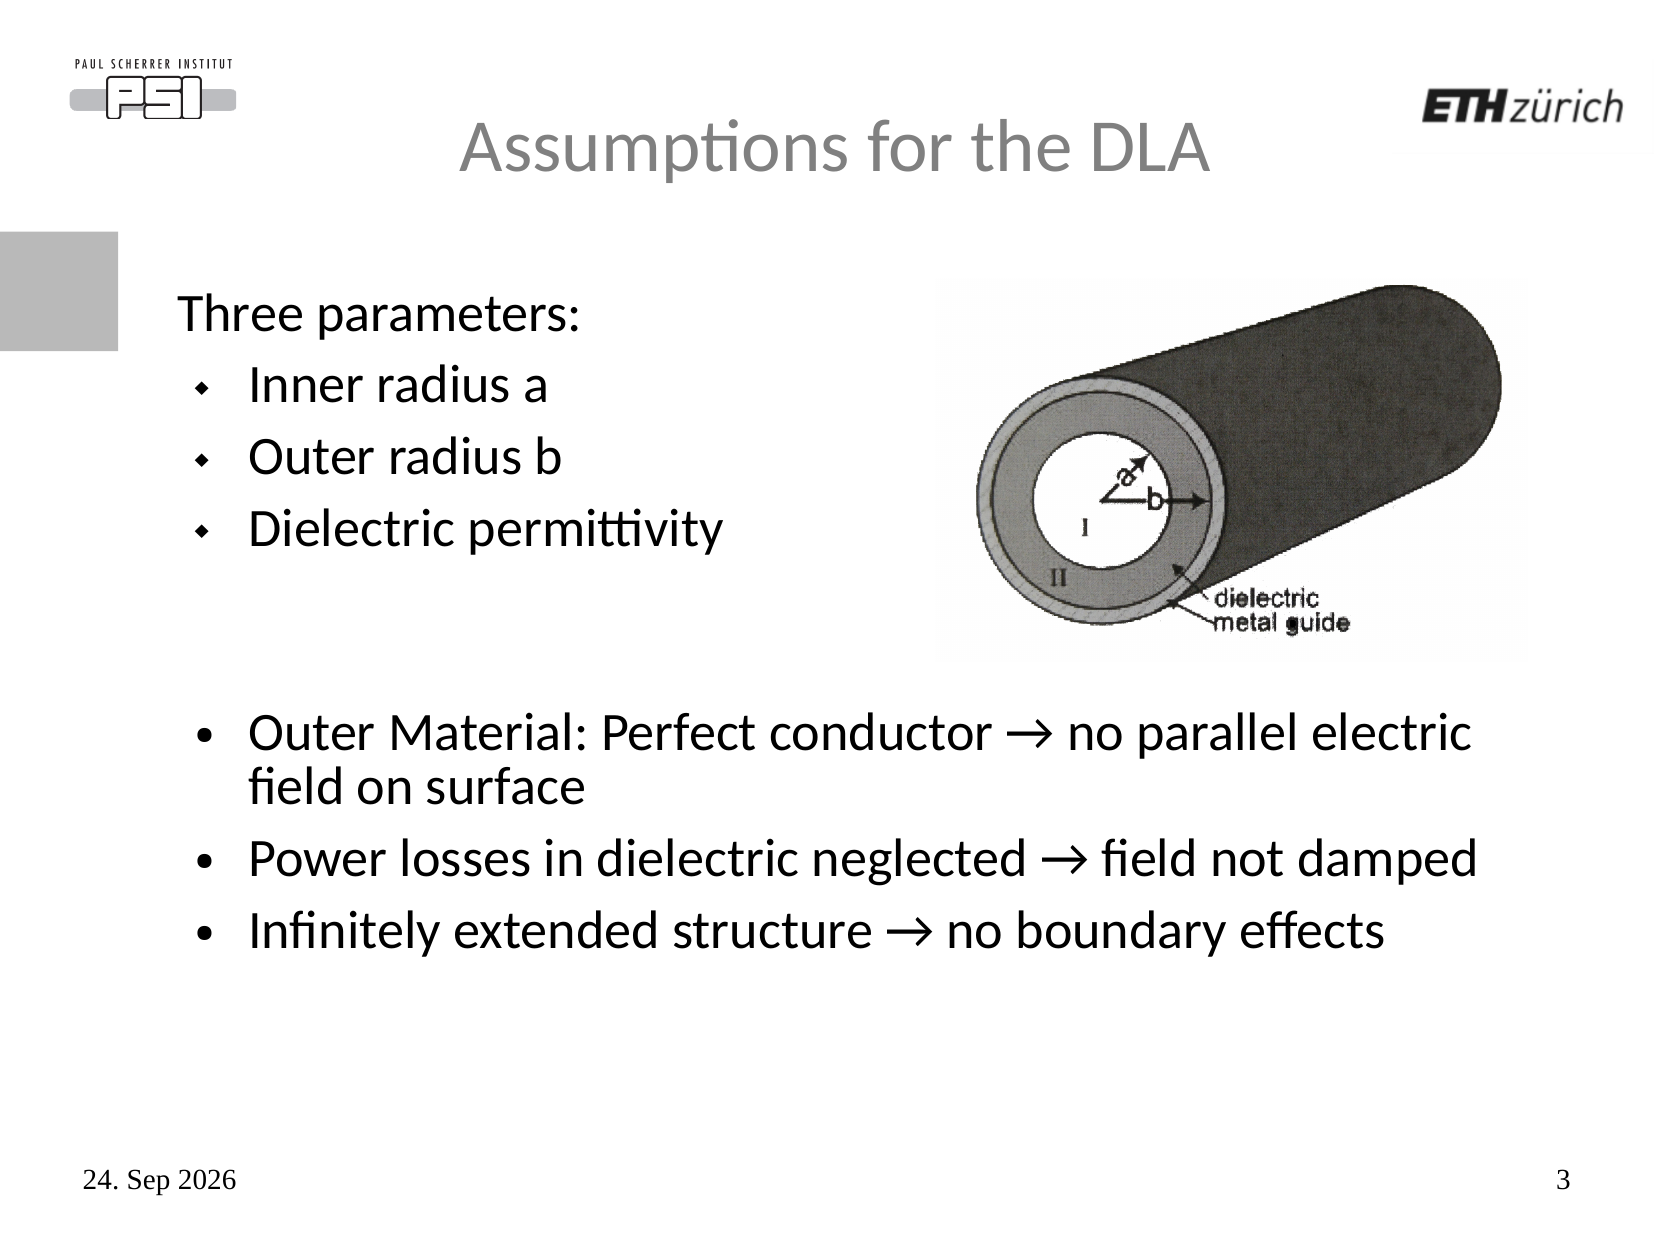

# Assumptions for the DLA
Three parameters:
Inner radius a
Outer radius b
Dielectric permittivity
Outer Material: Perfect conductor → no parallel electric field on surface
Power losses in dielectric neglected → field not damped
Infinitely extended structure → no boundary effects
3